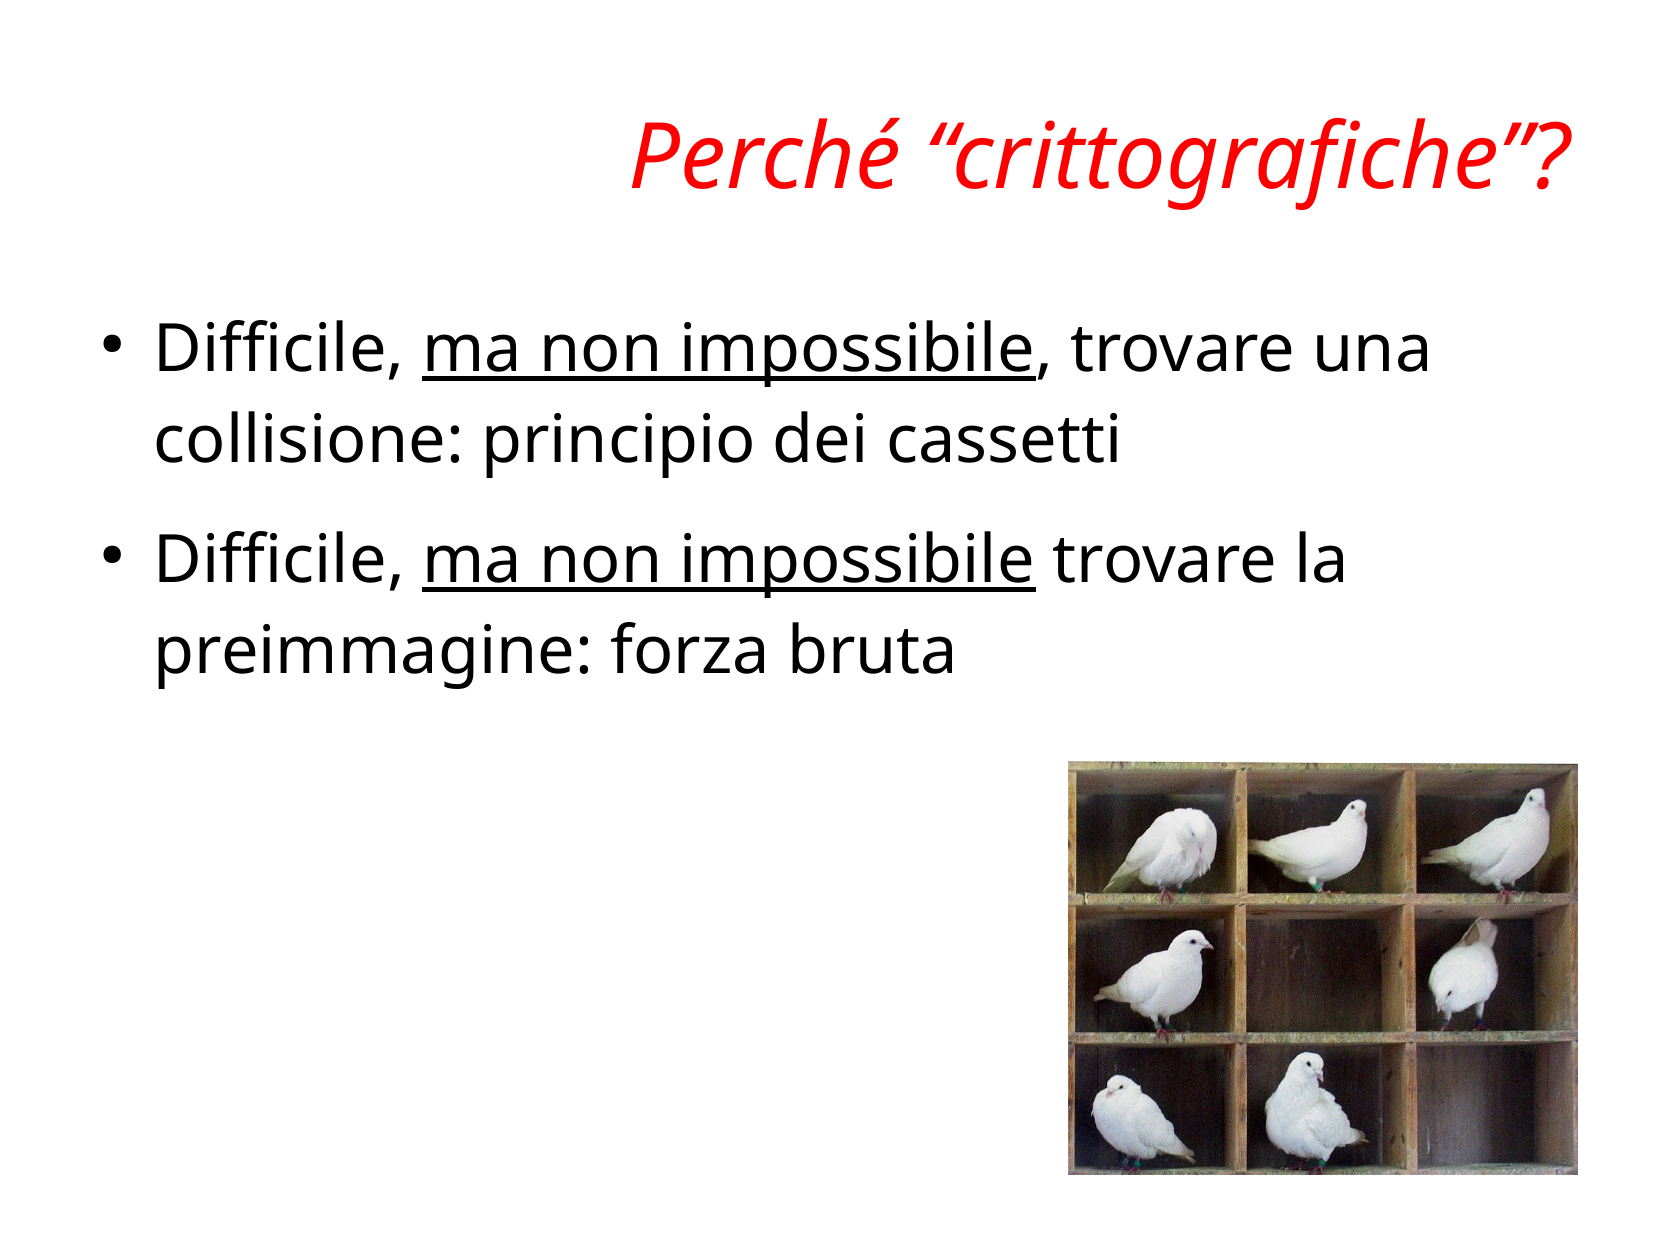

# Perché “crittografiche”?
Difficile, ma non impossibile, trovare una collisione: principio dei cassetti
Difficile, ma non impossibile trovare la preimmagine: forza bruta